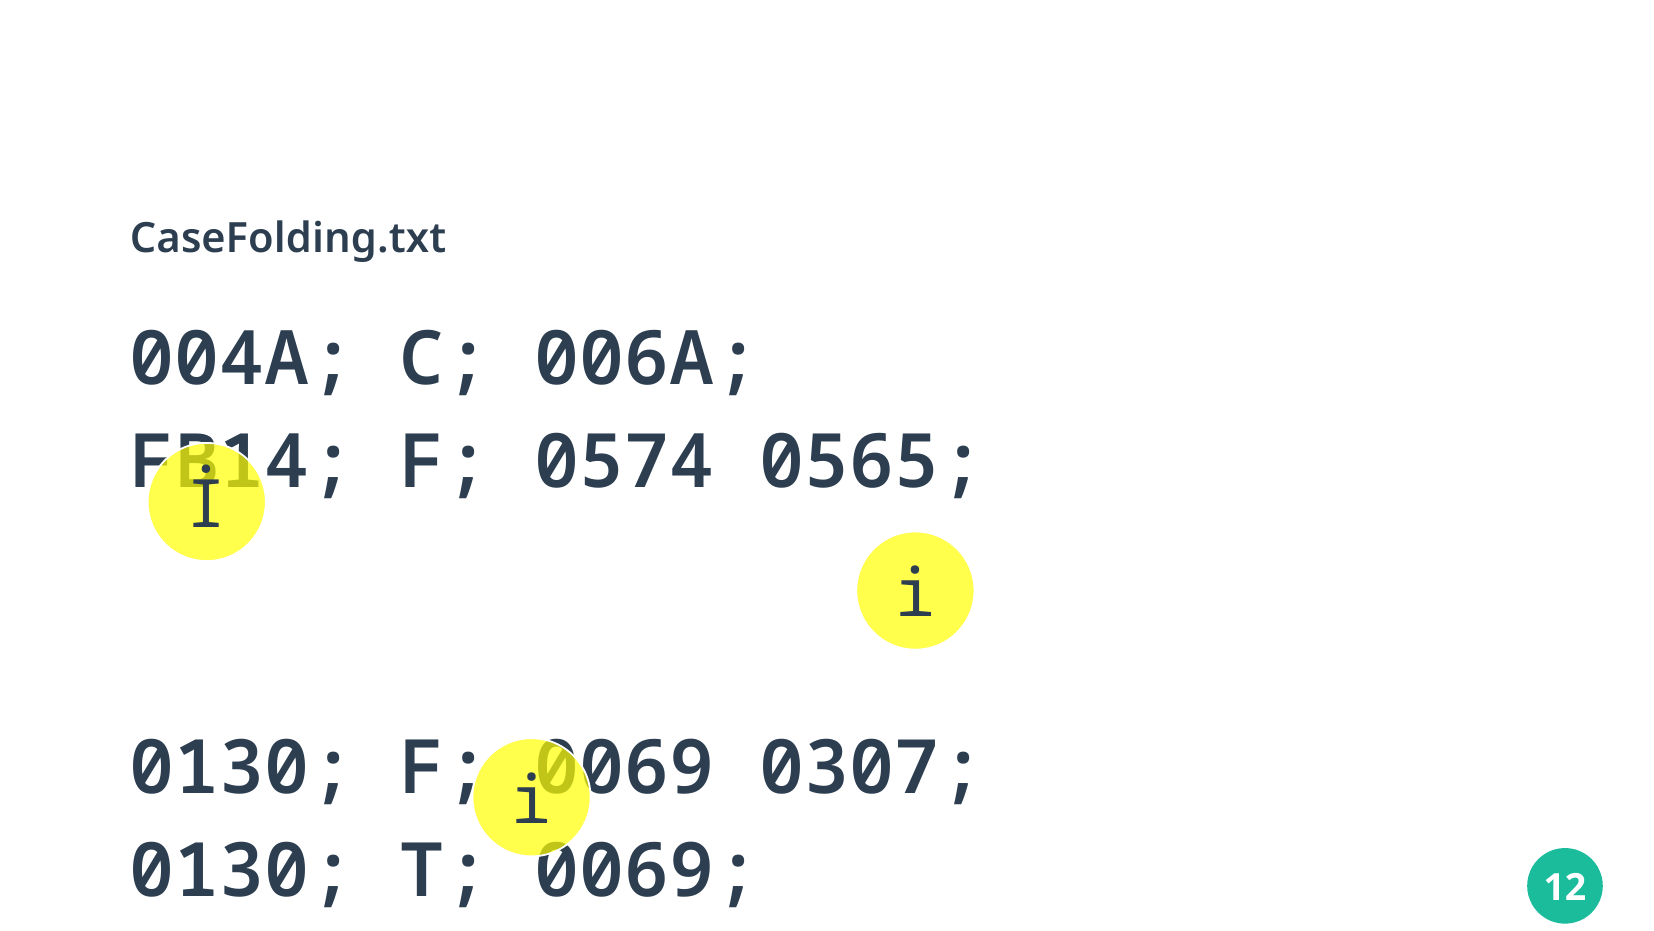

# CaseFolding.txt
004A; C; 006A;
FB14; F; 0574 0565;
0130; F; 0069 0307;
0130; T; 0069;
İ
i̇
i